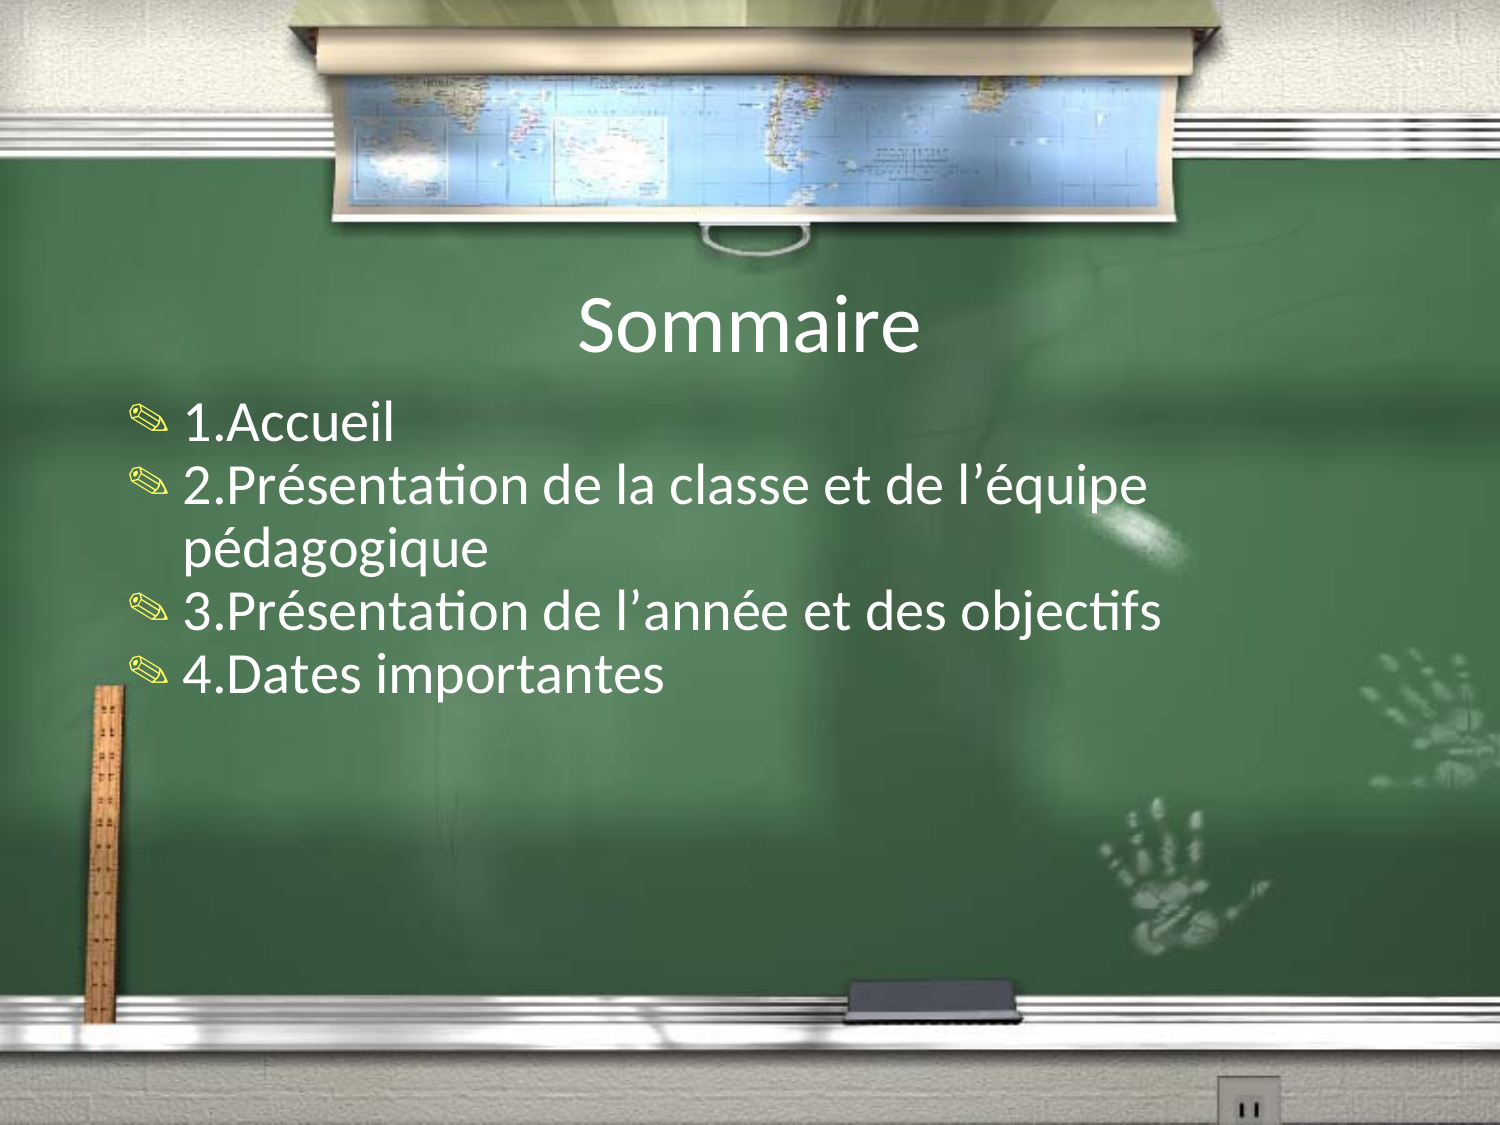

Sommaire
1.Accueil
2.Présentation de la classe et de l’équipe pédagogique
3.Présentation de l’année et des objectifs
4.Dates importantes